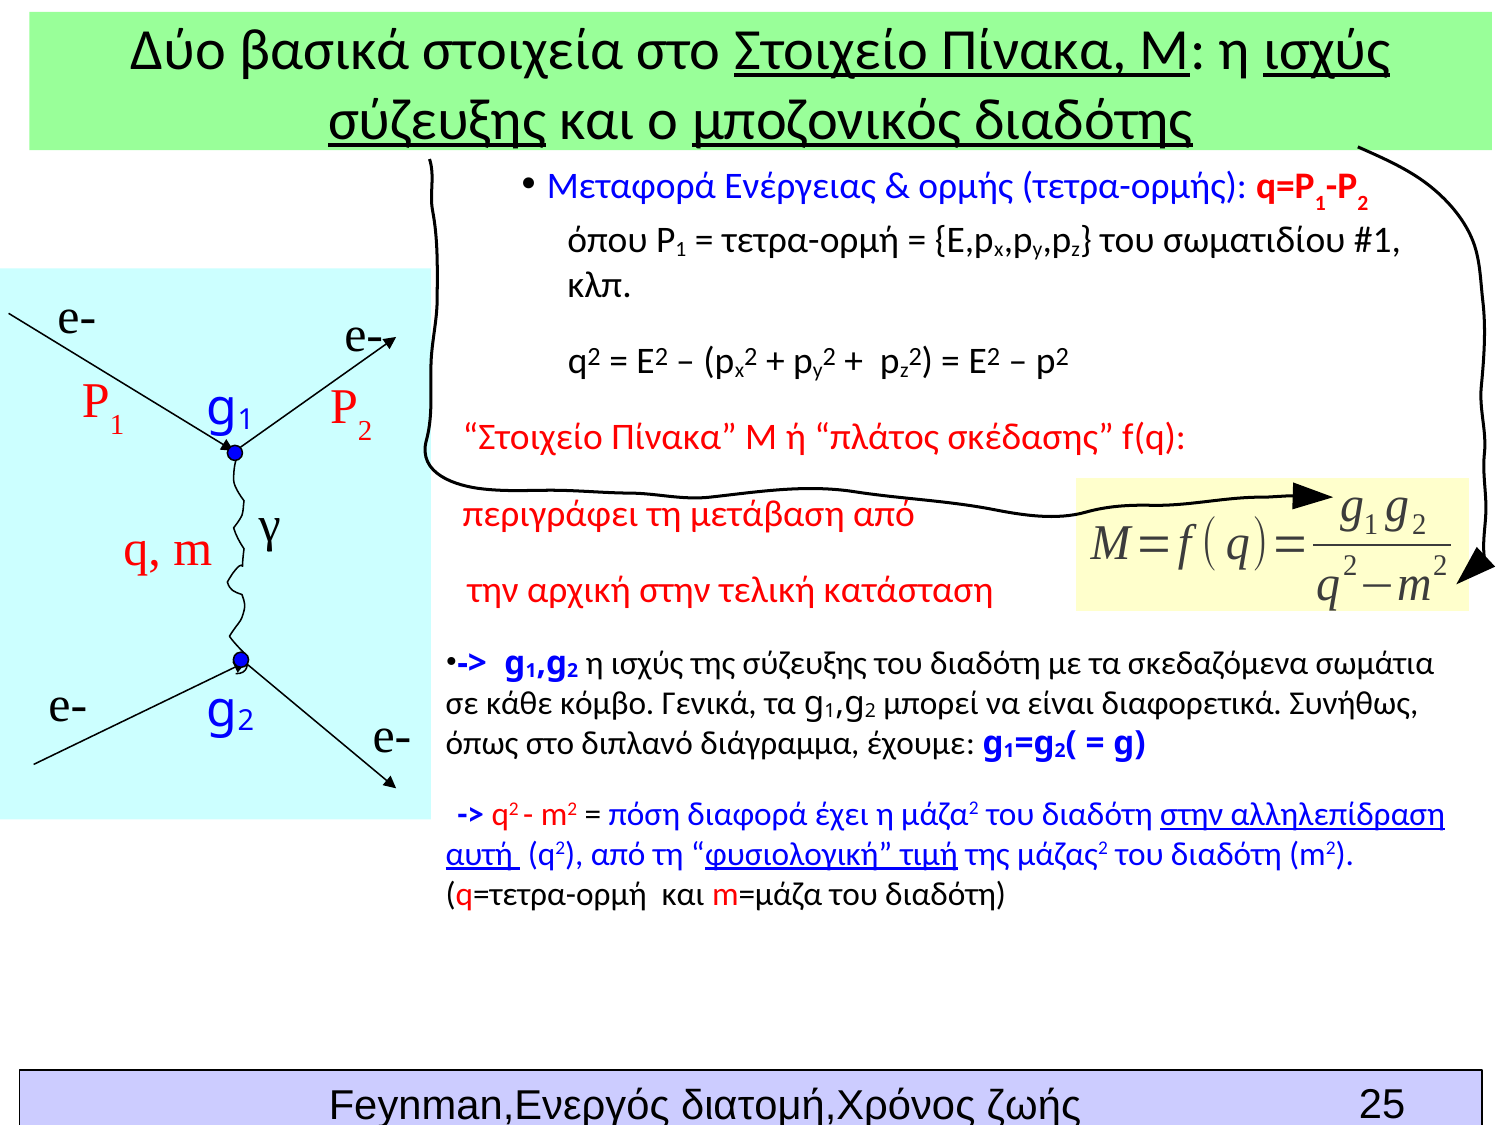

Δύο βασικά στοιχεία στο Στοιχείο Πίνακα, Μ: η ισχύς σύζευξης και ο μποζονικός διαδότης
 Μεταφορά Ενέργειας & ορμής (τετρα-ορμής): q=P1-P2 όπου P1 = τετρα-ορμή = {Ε,px,py,pz} του σωματιδίου #1, κλπ.
 q2 = E2 – (px2 + py2 + pz2) = E2 – p2
 “Στοιχείο Πίνακα” M ή “πλάτος σκέδασης” f(q):
 περιγράφει τη μετάβαση από
 την αρχική στην τελική κατάσταση
-> g1,g2 η ισχύς της σύζευξης του διαδότη με τα σκεδαζόμενα σωμάτια σε κάθε κόμβο. Γενικά, τα g1,g2 μπορεί να είναι διαφορετικά. Συνήθως, όπως στο διπλανό διάγραμμα, έχουμε: g1=g2( = g)
-> q2 - m2 = πόση διαφορά έχει η μάζα2 του διαδότη στην αλληλεπίδραση αυτή (q2), από τη “φυσιολογική” τιμή της μάζας2 του διαδότη (m2). (q=τετρα-ορμή και m=μάζα του διαδότη)
 e-
e-
 P1
 P2
 g1
γ
 q, m
 e-
 g2
 e-
25
Feynman,Eνεργός διατομή,Xρόνος ζωής